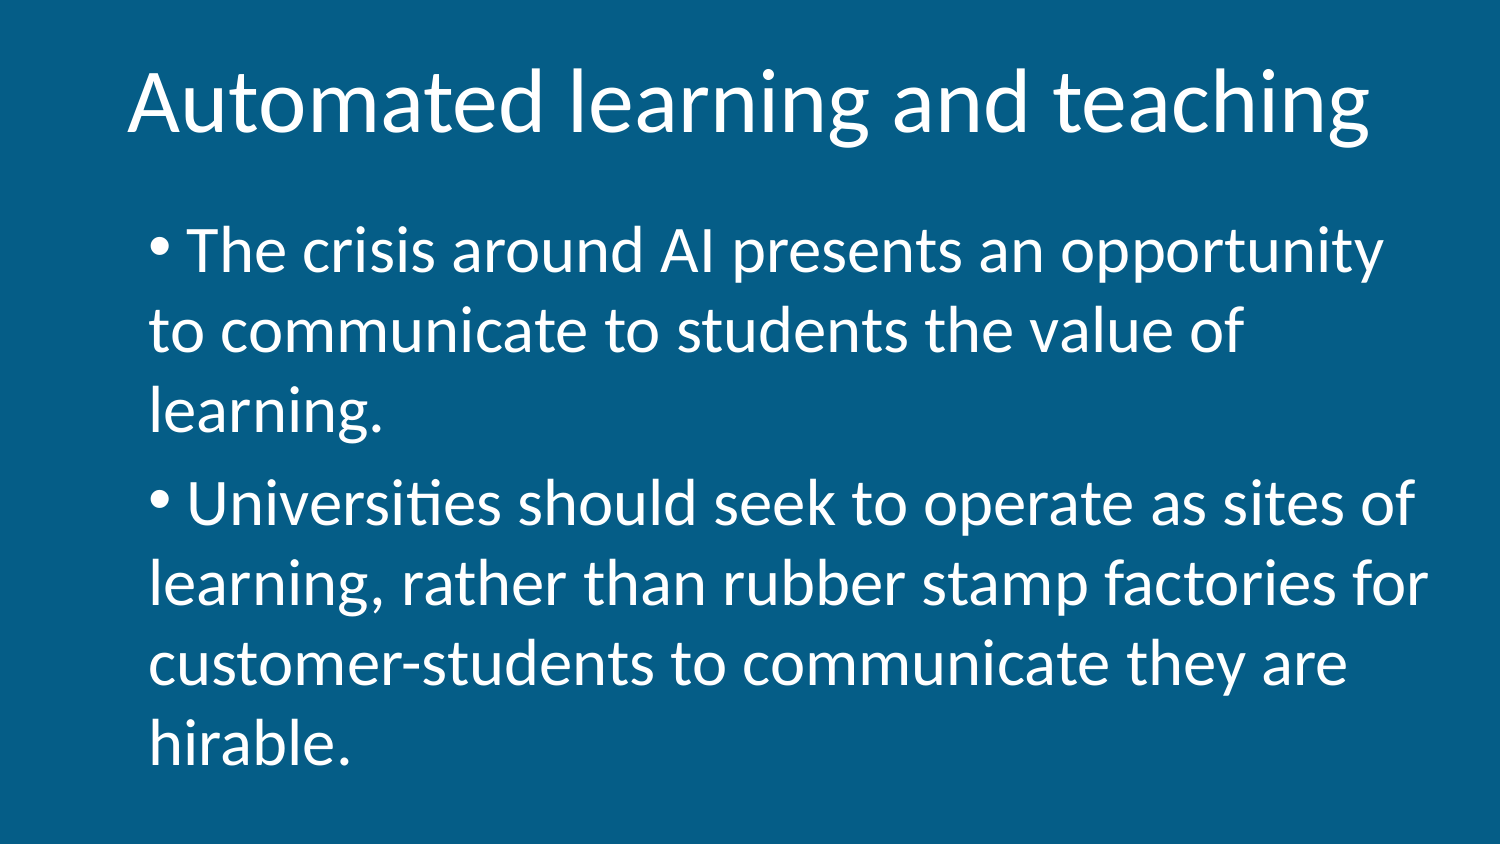

# Automated learning and teaching
 The crisis around AI presents an opportunity to communicate to students the value of learning.
 Universities should seek to operate as sites of learning, rather than rubber stamp factories for customer-students to communicate they are hirable.